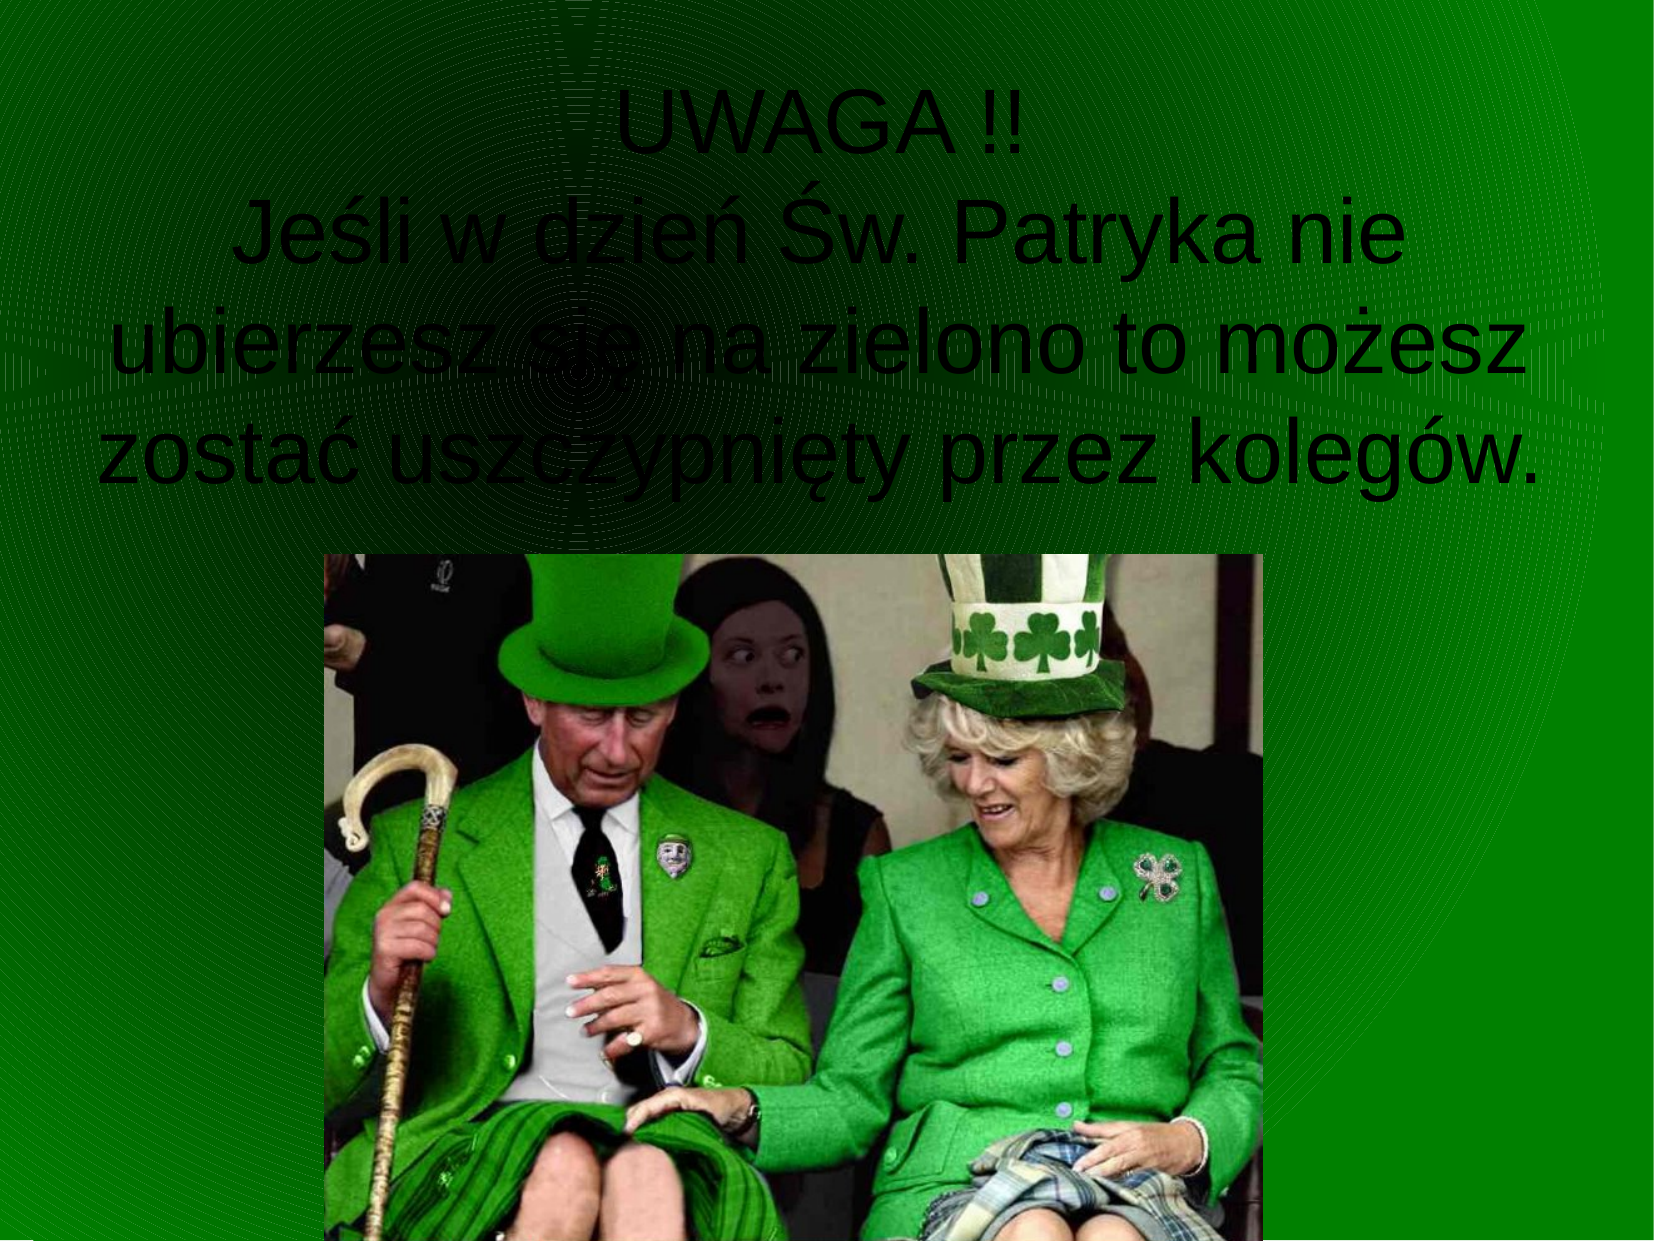

# UWAGA !! Jeśli w dzień Św. Patryka nie ubierzesz się na zielono to możesz zostać uszczypnięty przez kolegów.